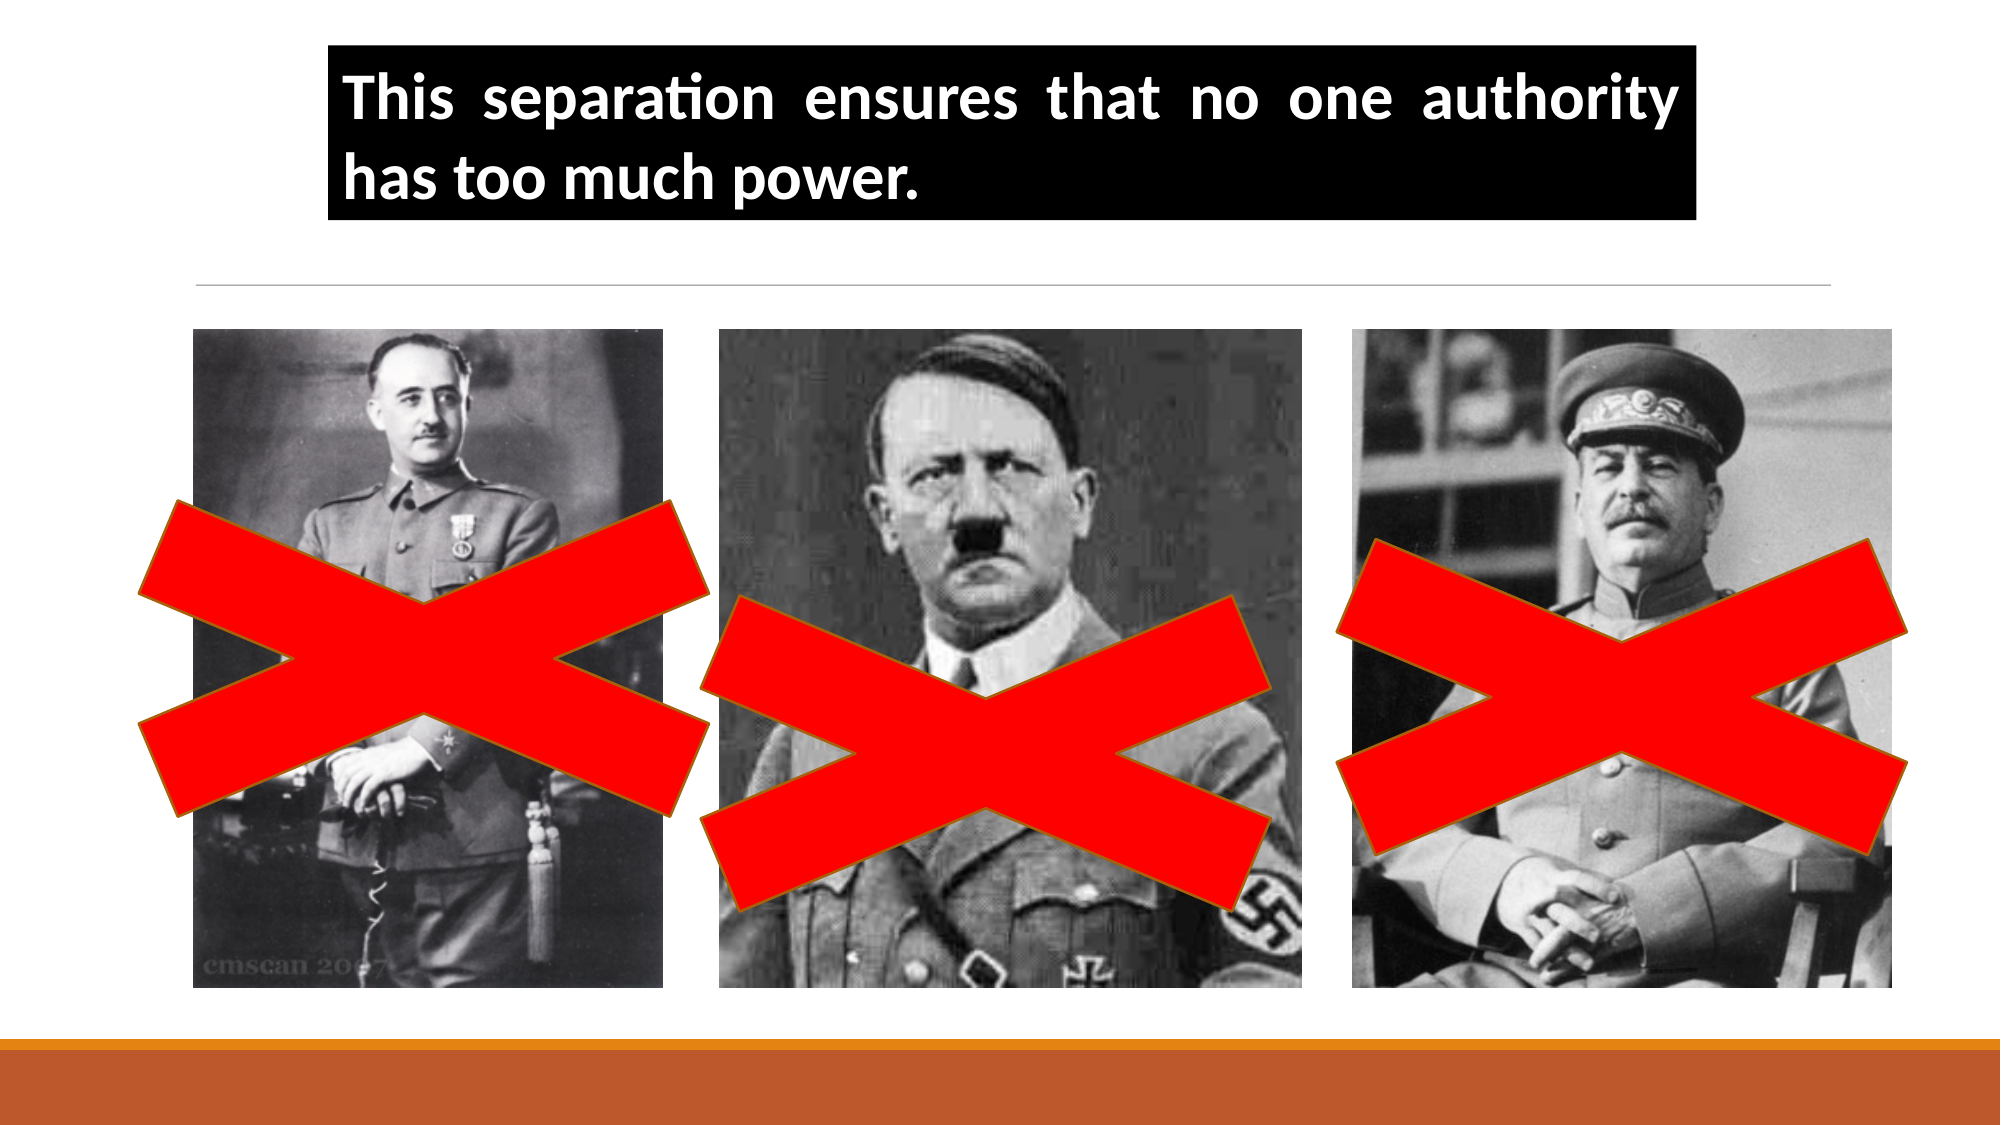

This separation ensures that no one authority has too much power.